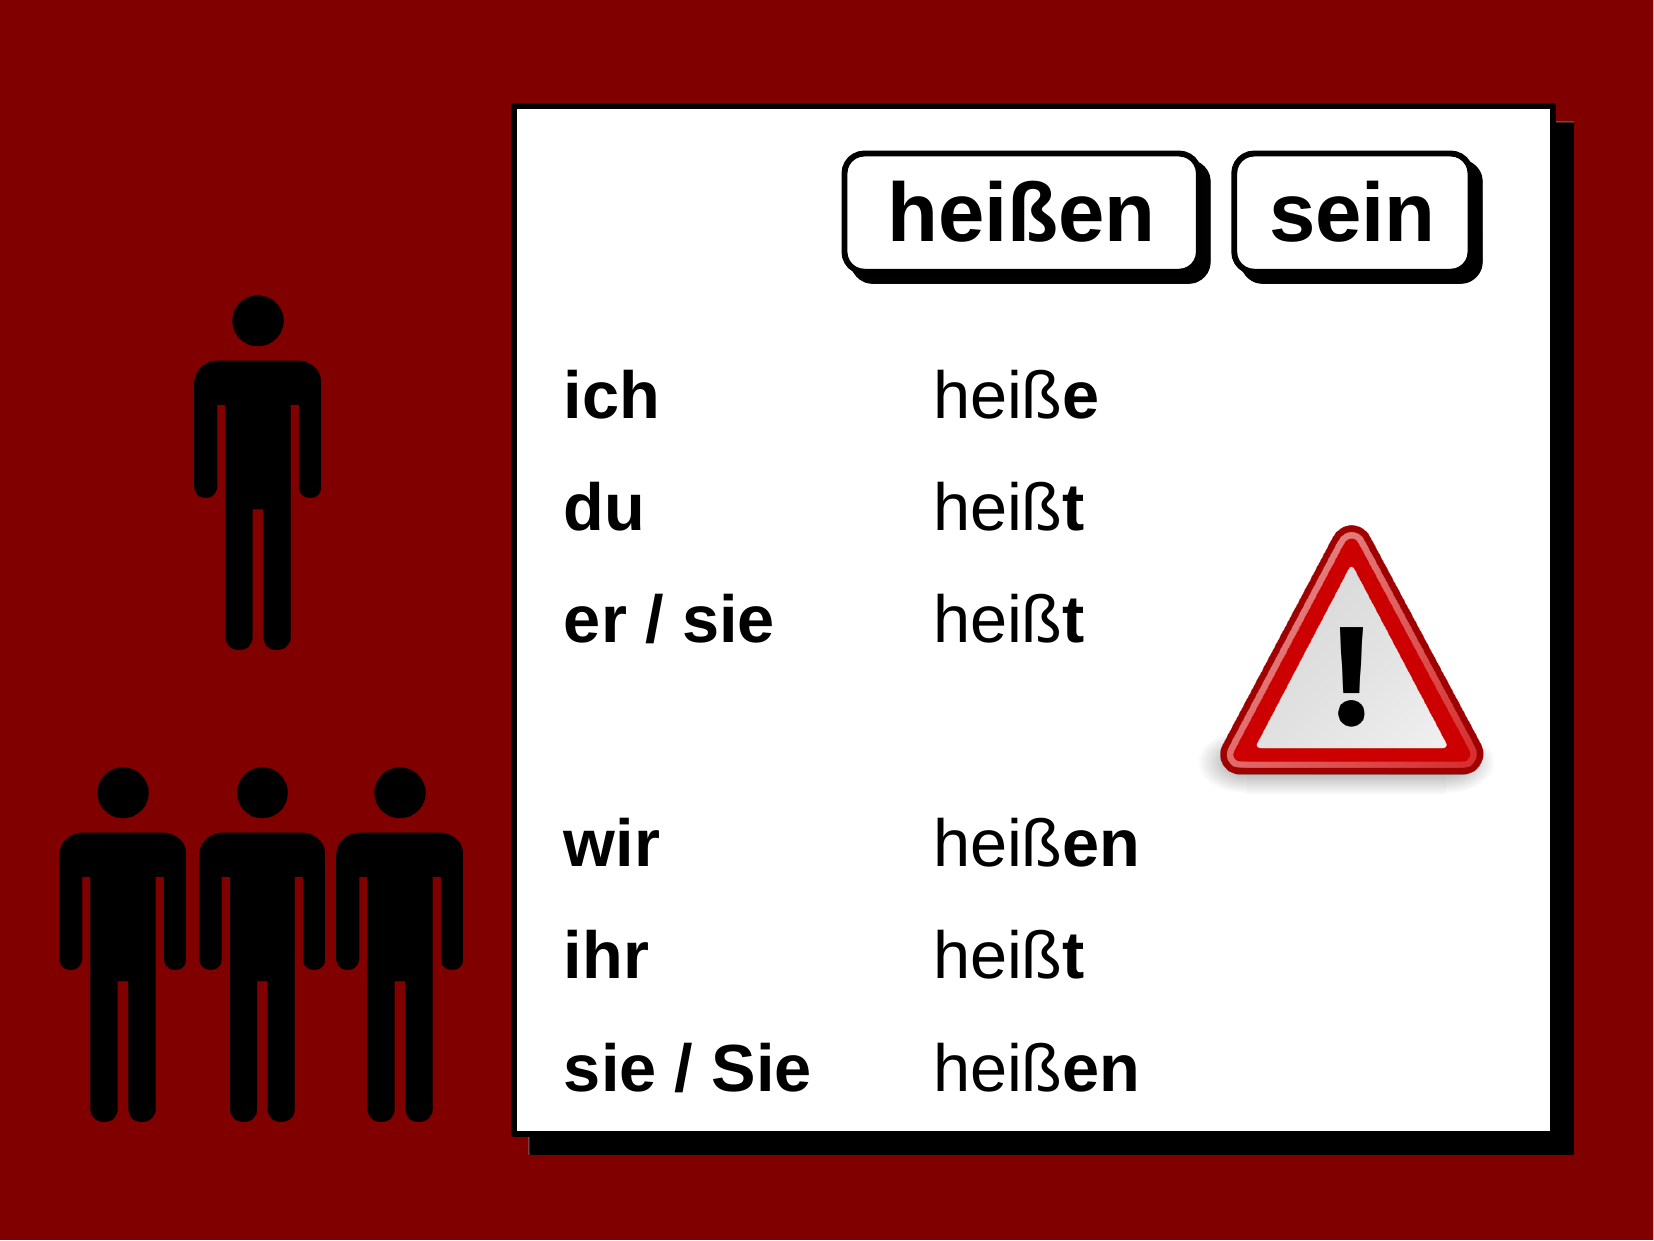

heißen
sein
ich				heiße
du				heißt
er / sie			heißt
wir				heißen
ihr				heißt
sie / Sie		heißen